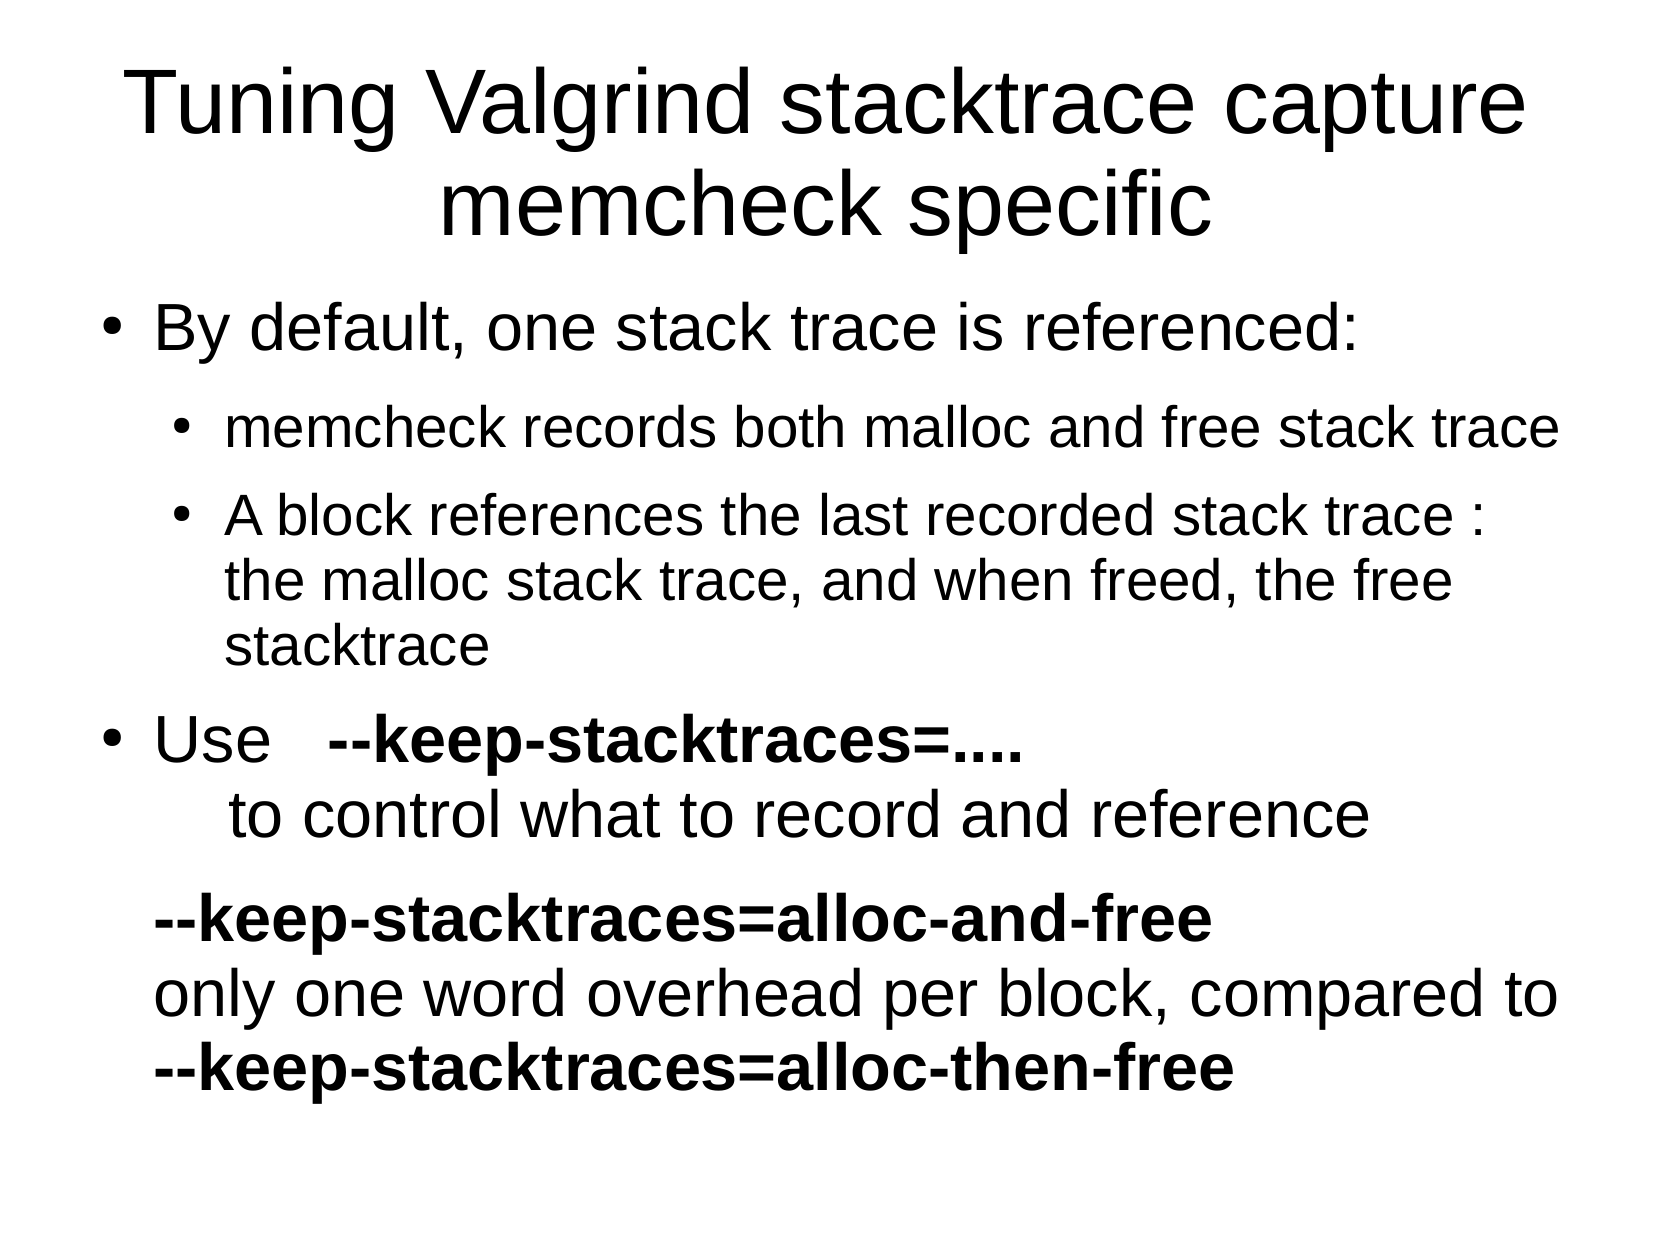

# Tuning Valgrind stacktrace capture memcheck specific
By default, one stack trace is referenced:
memcheck records both malloc and free stack trace
A block references the last recorded stack trace : the malloc stack trace, and when freed, the free stacktrace
Use --keep-stacktraces=....
	to control what to record and reference
--keep-stacktraces=alloc-and-free
only one word overhead per block, compared to
--keep-stacktraces=alloc-then-free